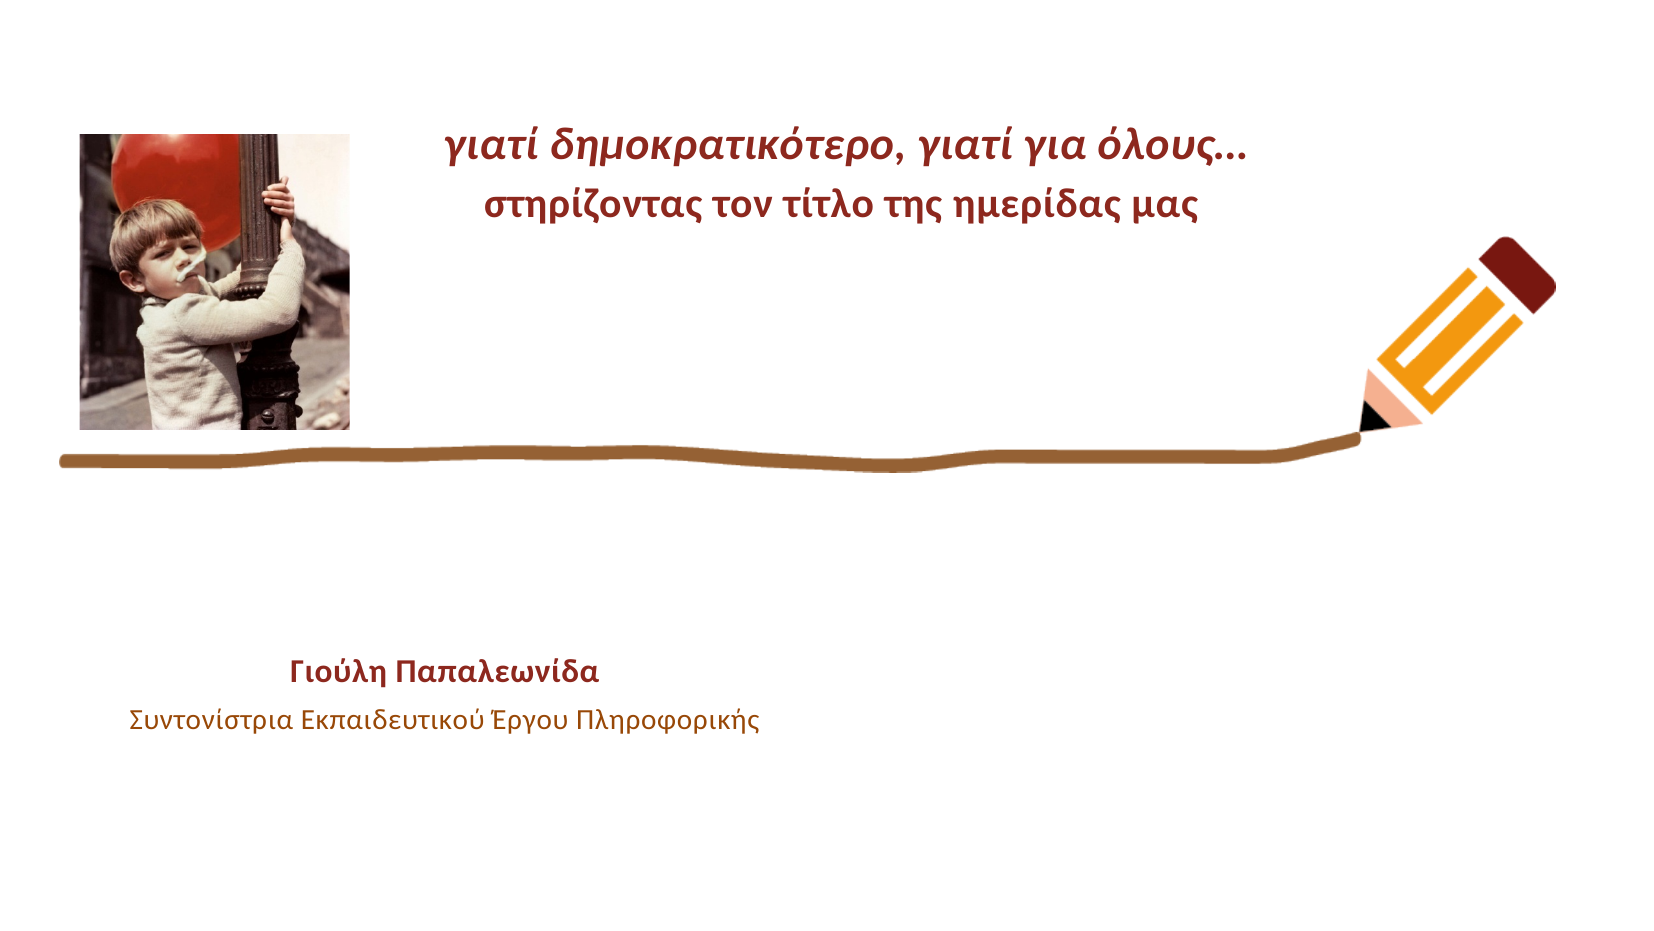

# γιατί δημοκρατικότερο, γιατί για όλους… στηρίζοντας τον τίτλο της ημερίδας μας
Γιούλη Παπαλεωνίδα
Συντονίστρια Εκπαιδευτικού Έργου Πληροφορικής